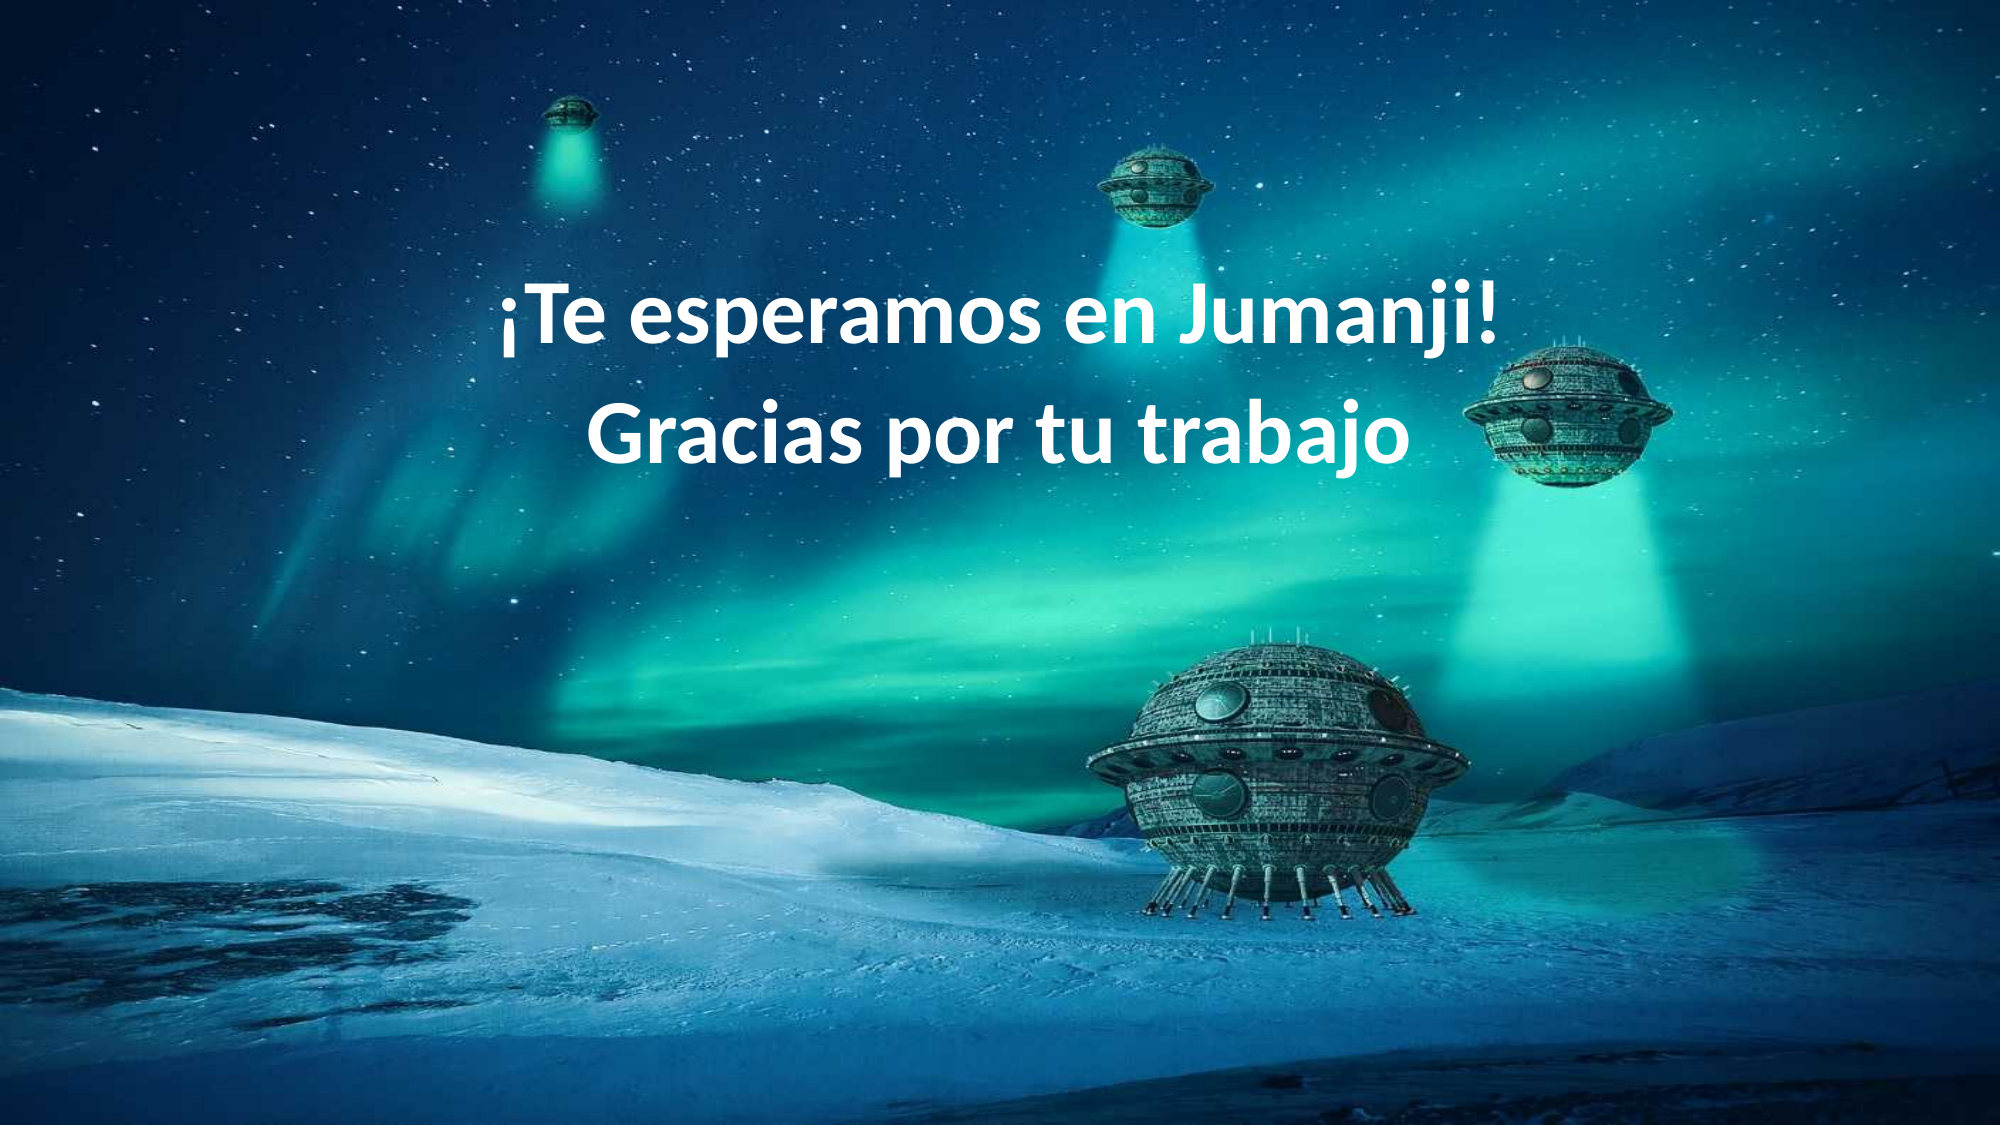

# ¡Te esperamos en Jumanji!
Gracias por tu trabajo